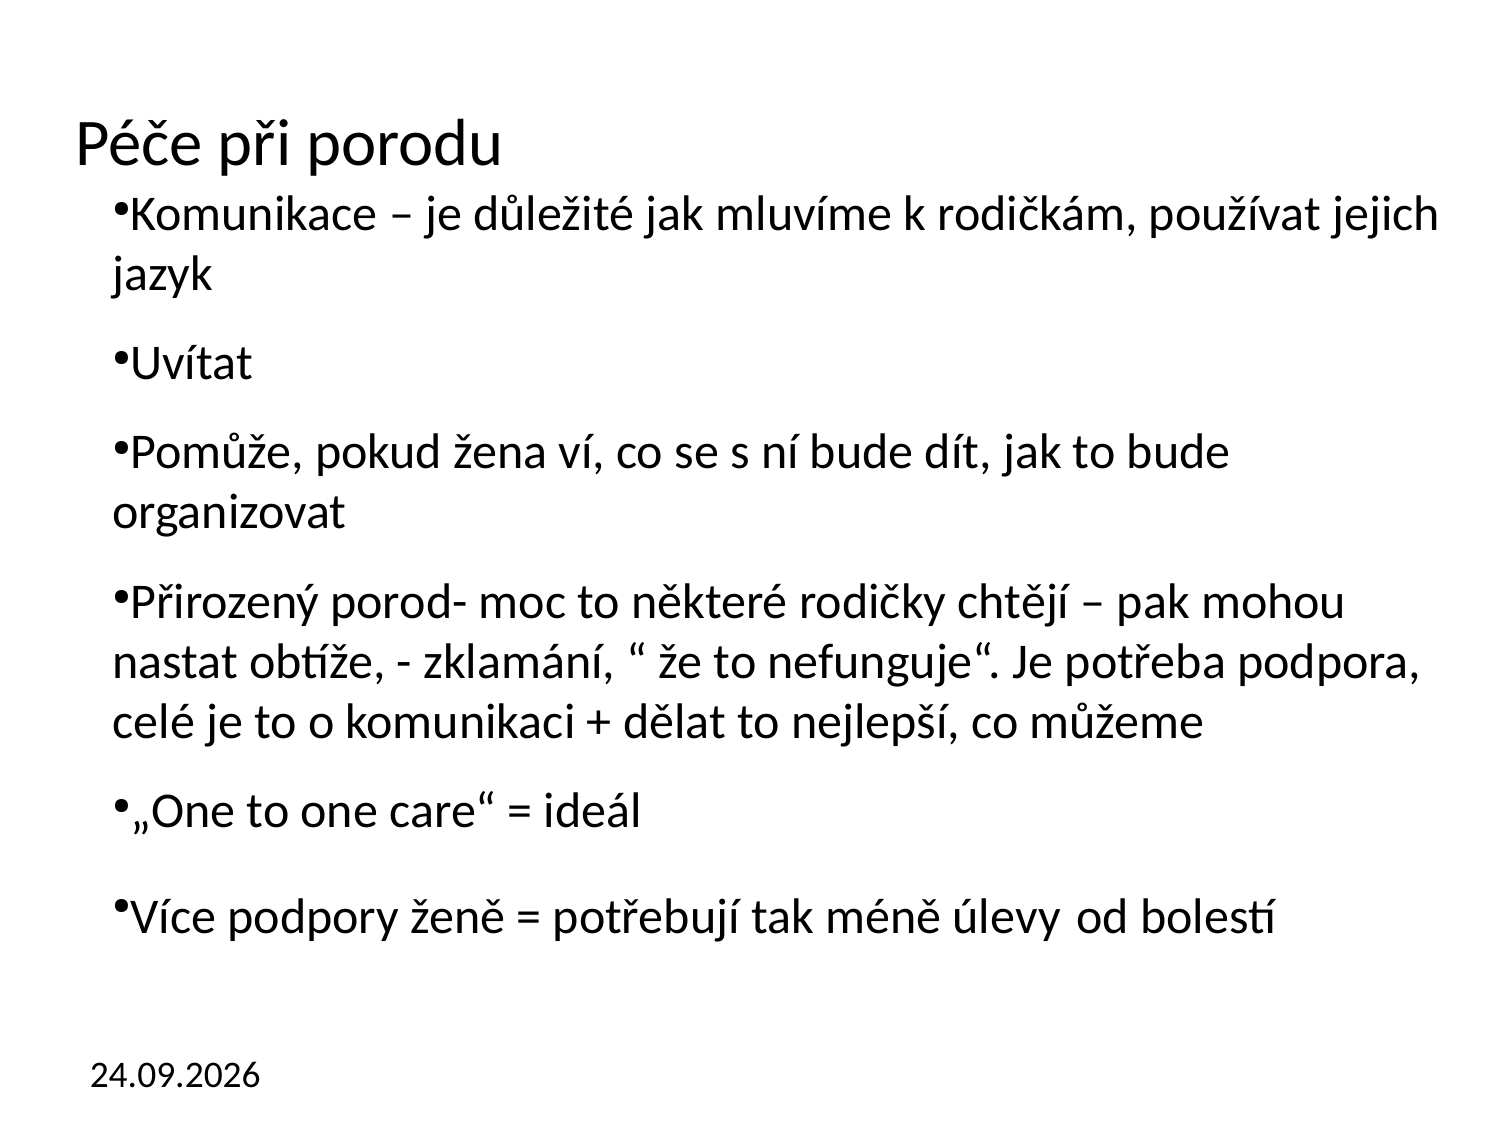

# Péče při porodu
Komunikace – je důležité jak mluvíme k rodičkám, používat jejich jazyk
Uvítat
Pomůže, pokud žena ví, co se s ní bude dít, jak to bude organizovat
Přirozený porod- moc to některé rodičky chtějí – pak mohou nastat obtíže, - zklamání, “ že to nefunguje“. Je potřeba podpora, celé je to o komunikaci + dělat to nejlepší, co můžeme
„One to one care“ = ideál
Více podpory ženě = potřebují tak méně úlevy od bolestí